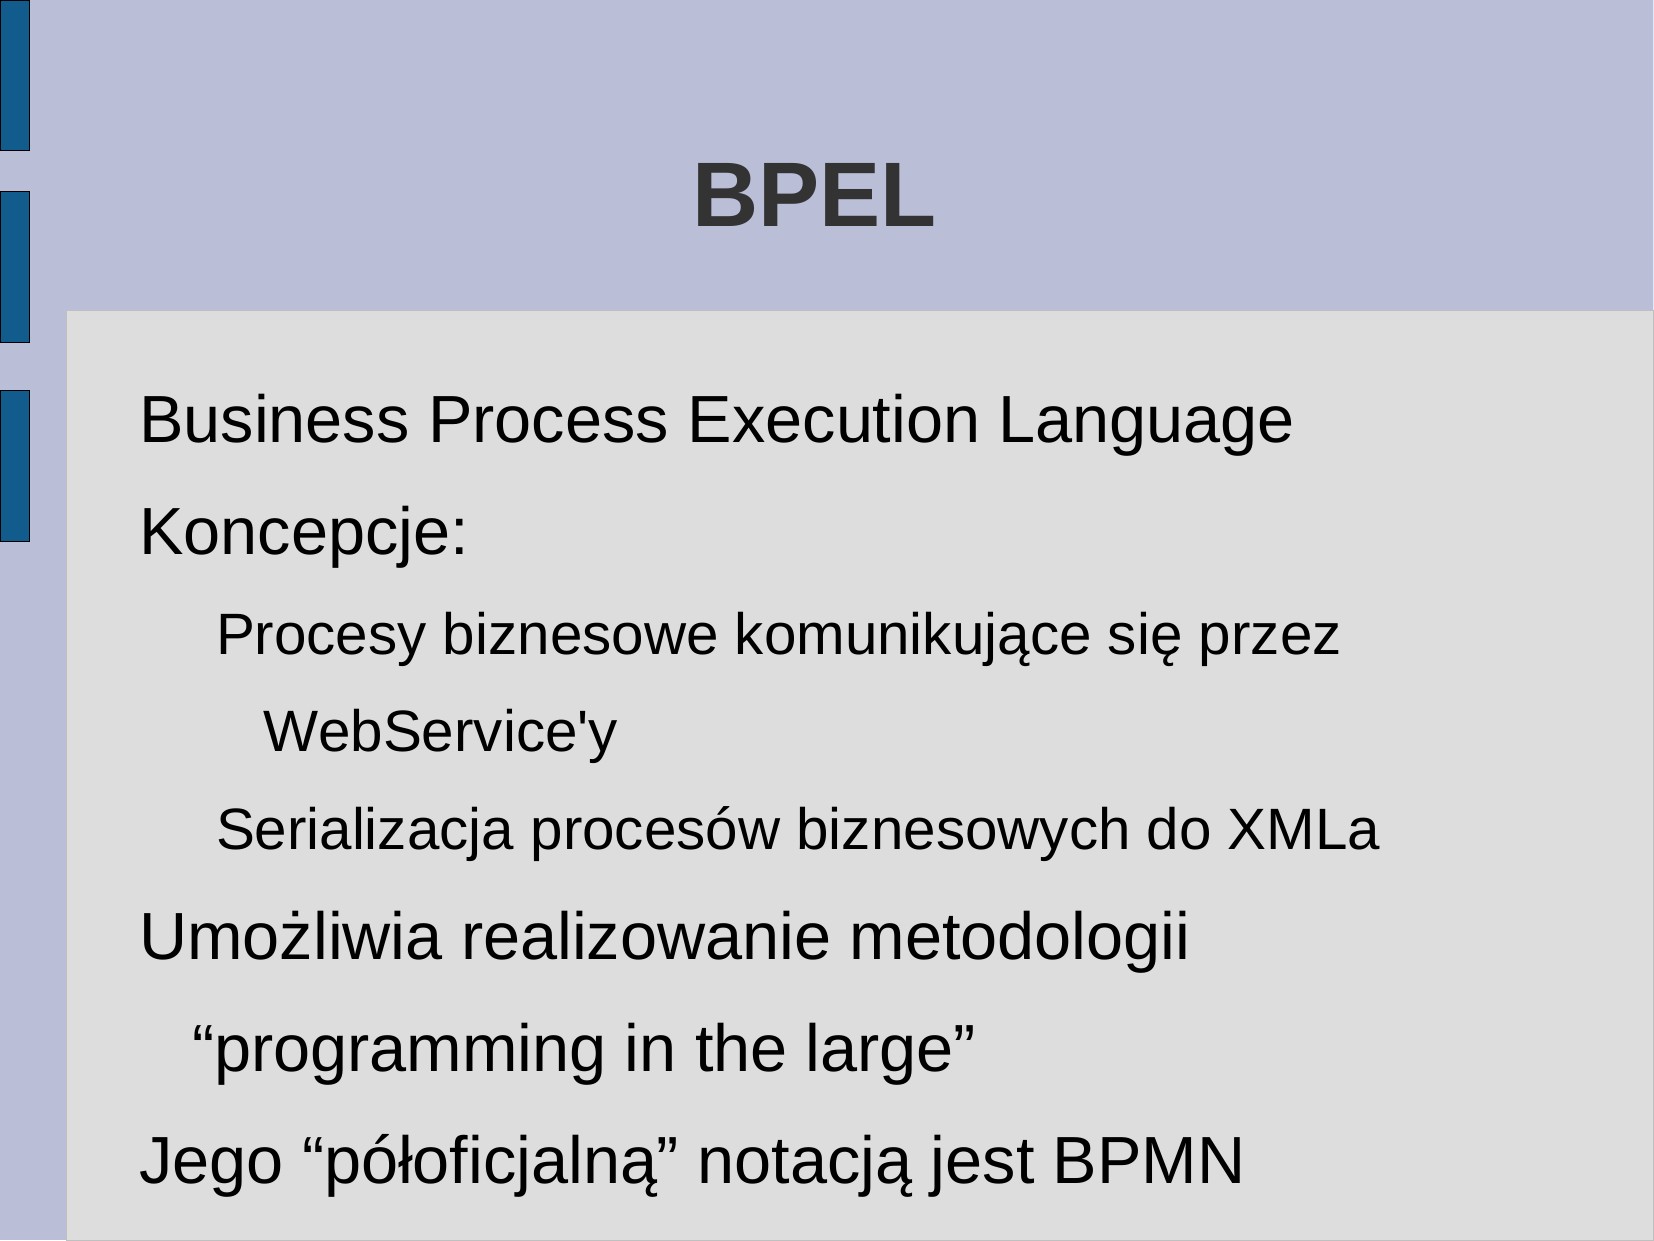

# BPEL
Business Process Execution Language
Koncepcje:
Procesy biznesowe komunikujące się przez WebService'y
Serializacja procesów biznesowych do XMLa
Umożliwia realizowanie metodologii “programming in the large”
Jego “półoficjalną” notacją jest BPMN